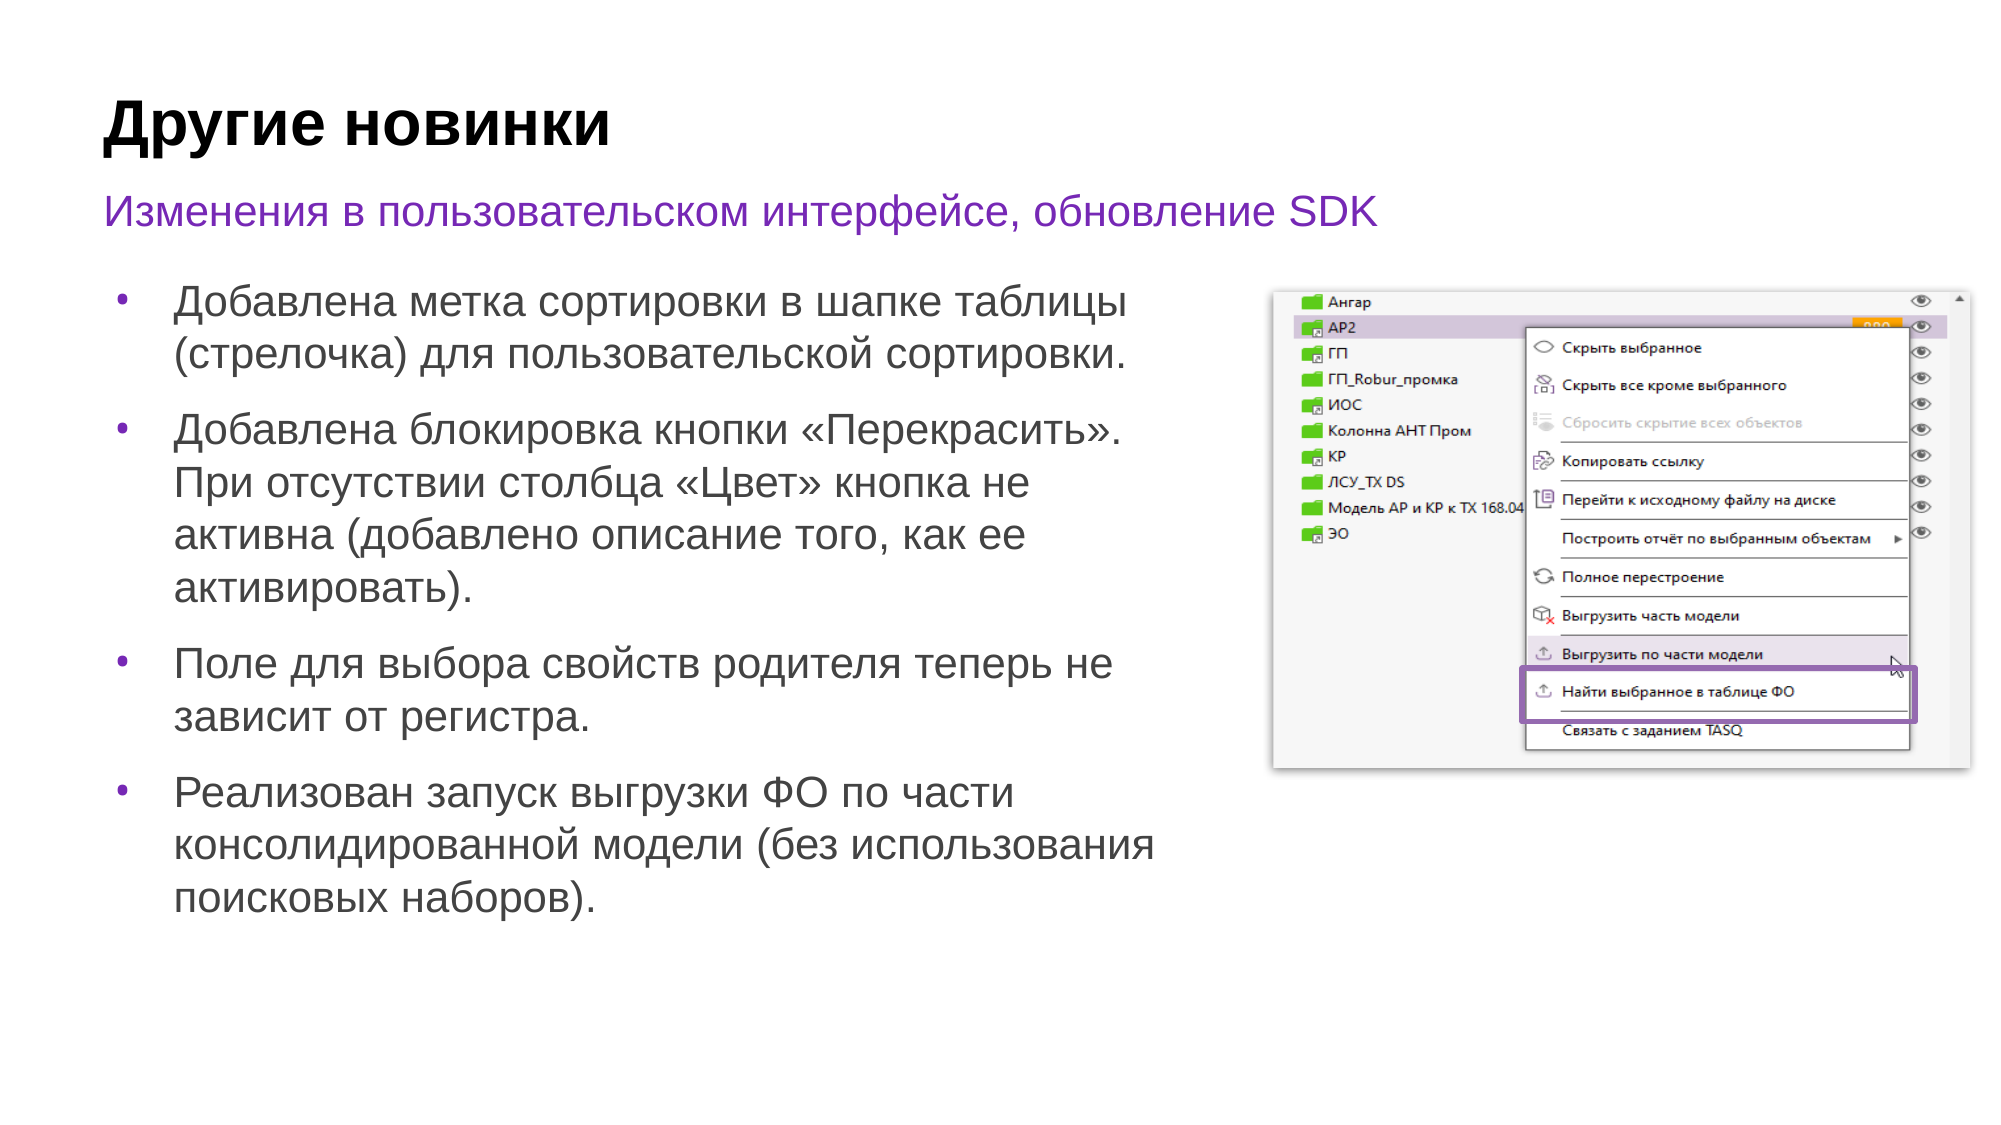

Другие новинки
Изменения в пользовательском интерфейсе, обновление SDK
Добавлена метка сортировки в шапке таблицы (стрелочка) для пользовательской сортировки.
Добавлена блокировка кнопки «Перекрасить». При отсутствии столбца «Цвет» кнопка не активна (добавлено описание того, как ее активировать).
Поле для выбора свойств родителя теперь не зависит от регистра.
Реализован запуск выгрузки ФО по части консолидированной модели (без использования поисковых наборов).